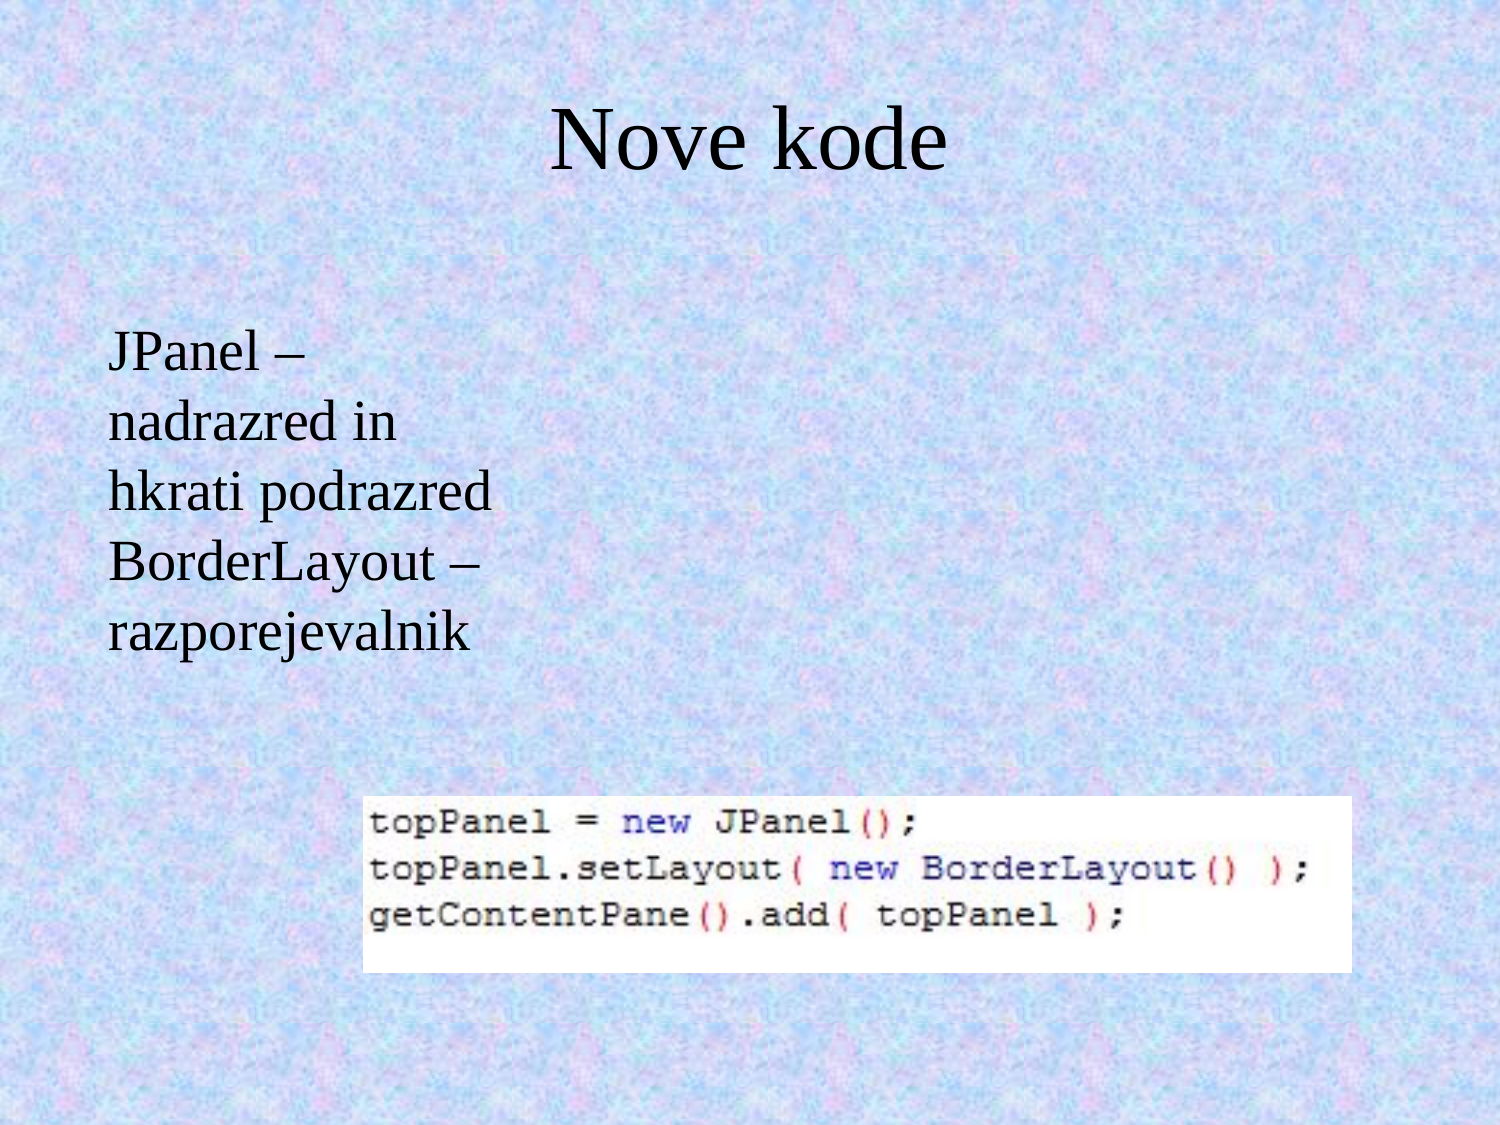

Nove kode
JPanel – nadrazred in hkrati podrazred
BorderLayout – razporejevalnik